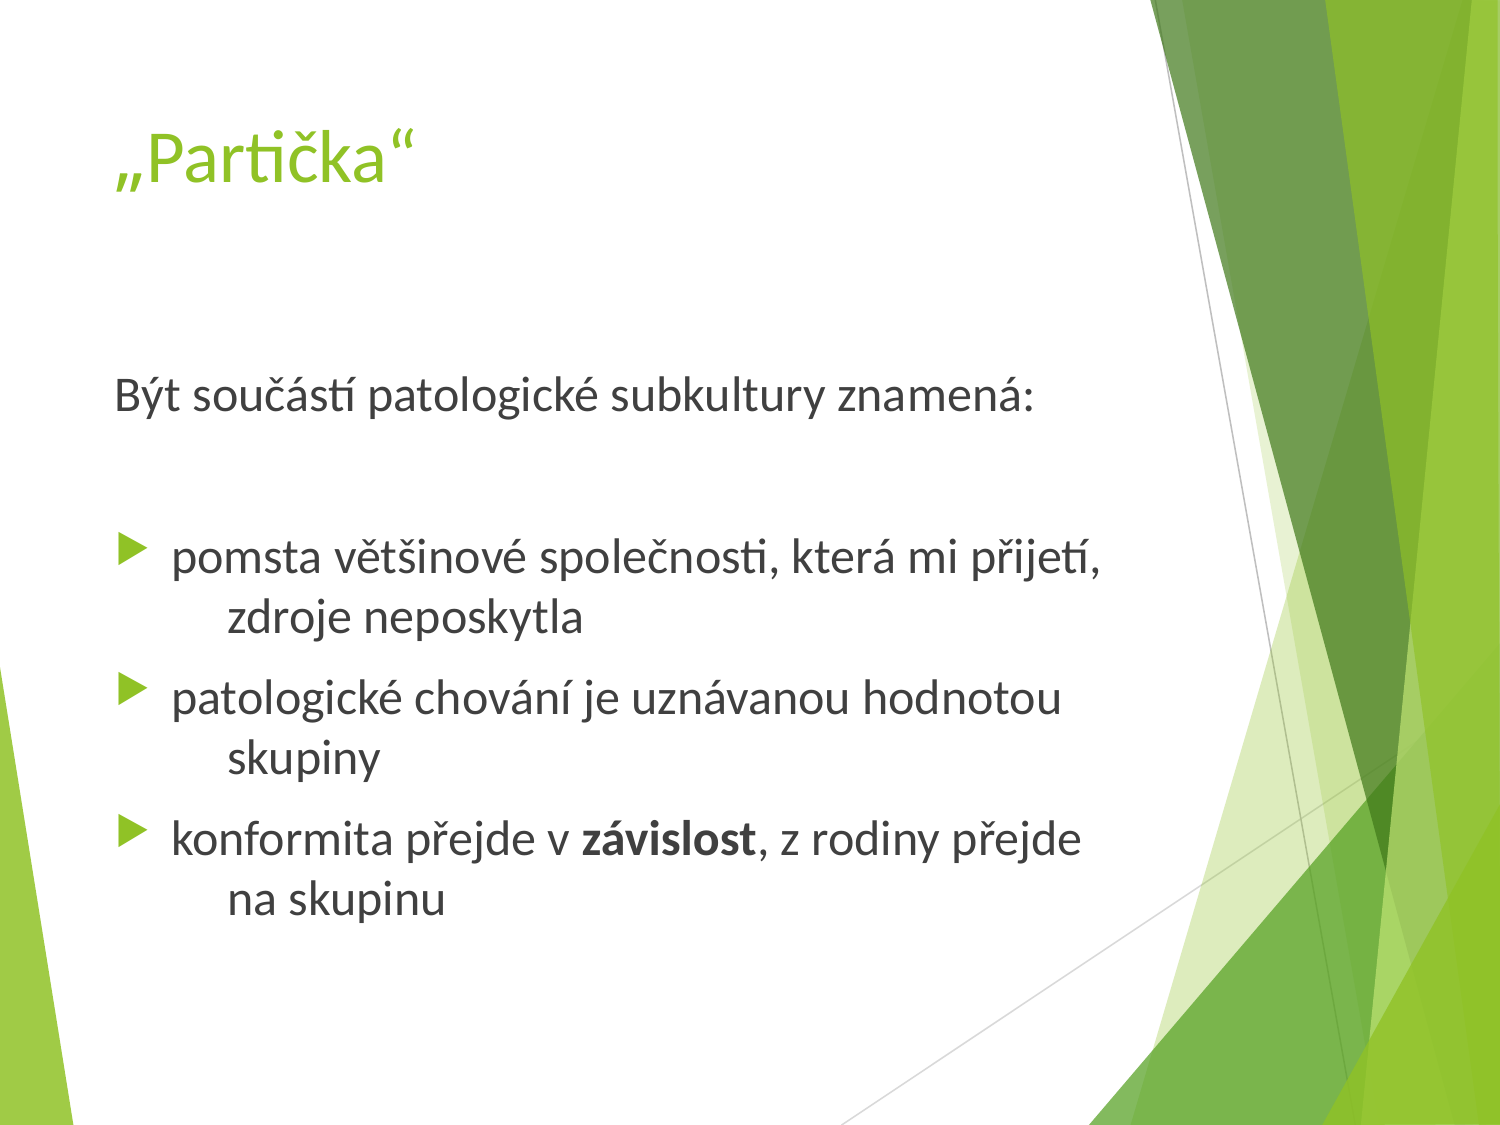

# „Partička“
Být součástí patologické subkultury znamená:
pomsta většinové společnosti, která mi přijetí, zdroje neposkytla
patologické chování je uznávanou hodnotou skupiny
konformita přejde v závislost, z rodiny přejde na skupinu